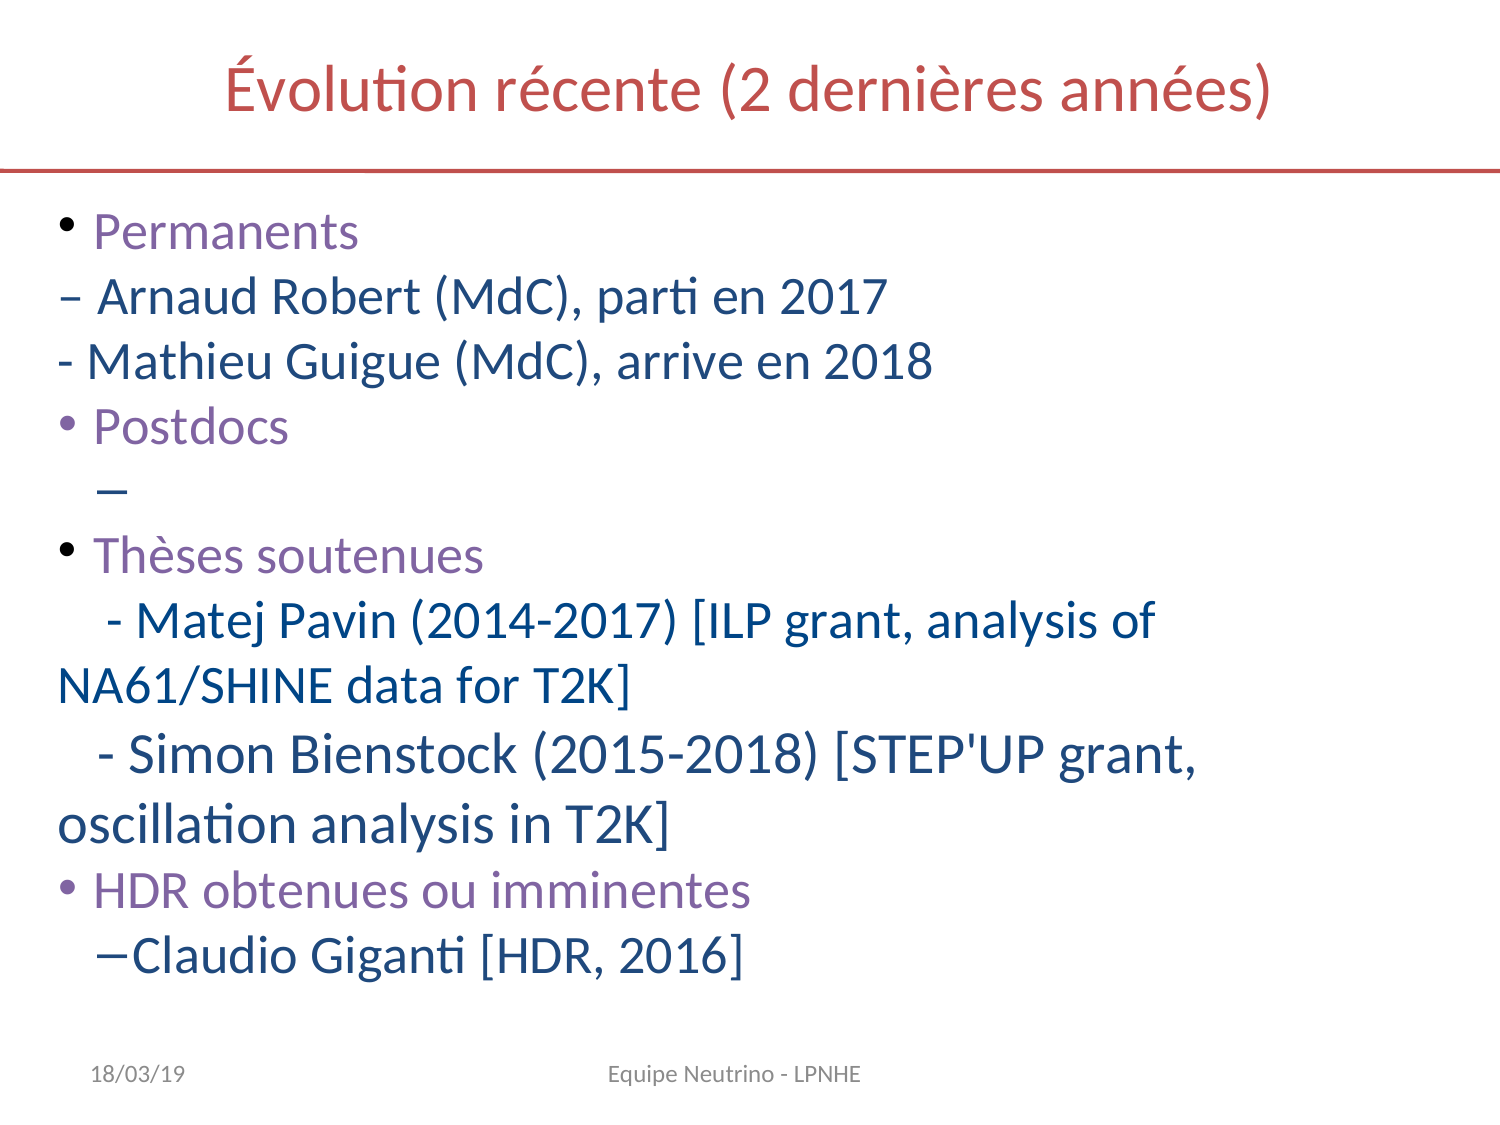

Évolution récente (2 dernières années)
Permanents
– Arnaud Robert (MdC), parti en 2017
- Mathieu Guigue (MdC), arrive en 2018
Postdocs
Thèses soutenues
 - Matej Pavin (2014-2017) [ILP grant, analysis of NA61/SHINE data for T2K]
 - Simon Bienstock (2015-2018) [STEP'UP grant, oscillation analysis in T2K]
HDR obtenues ou imminentes
Claudio Giganti [HDR, 2016]
18/03/19
Equipe Neutrino - LPNHE